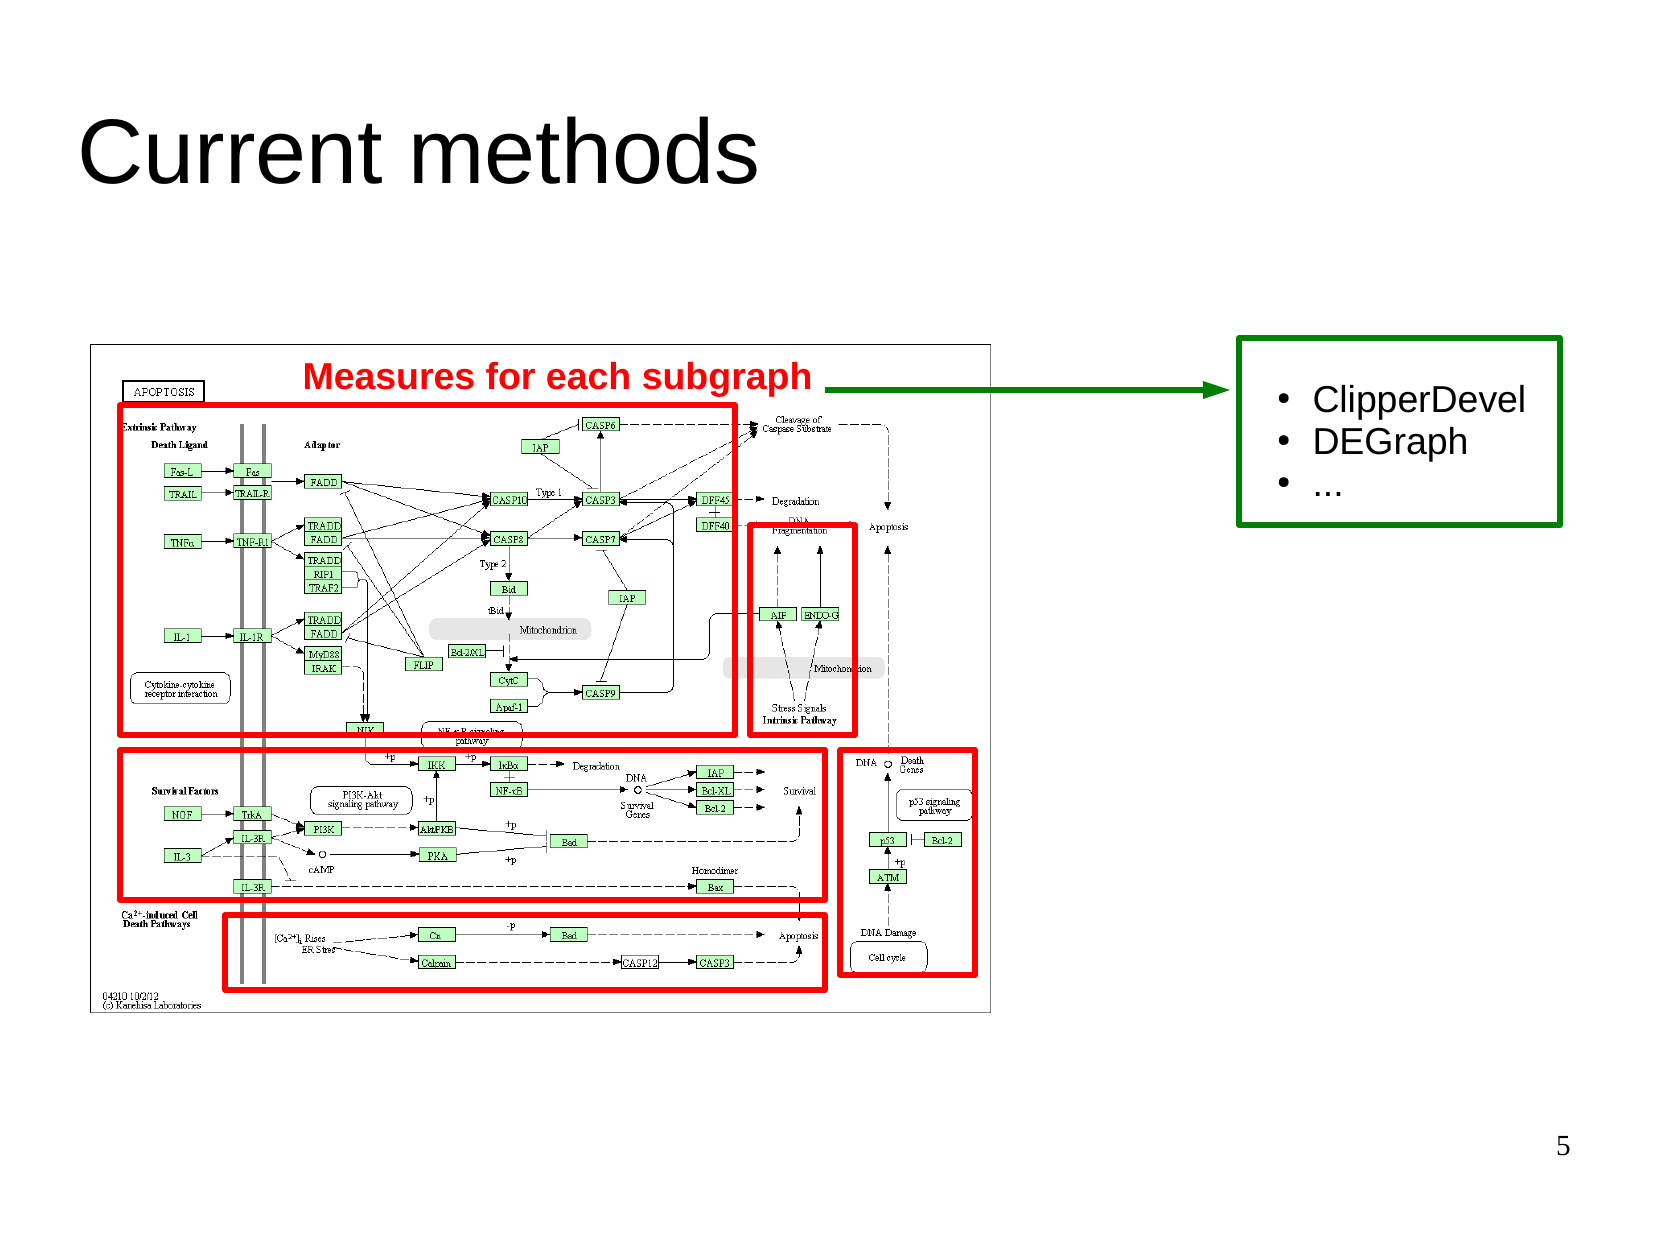

Current methods
ClipperDevel
DEGraph
...
Measures for each subgraph
5